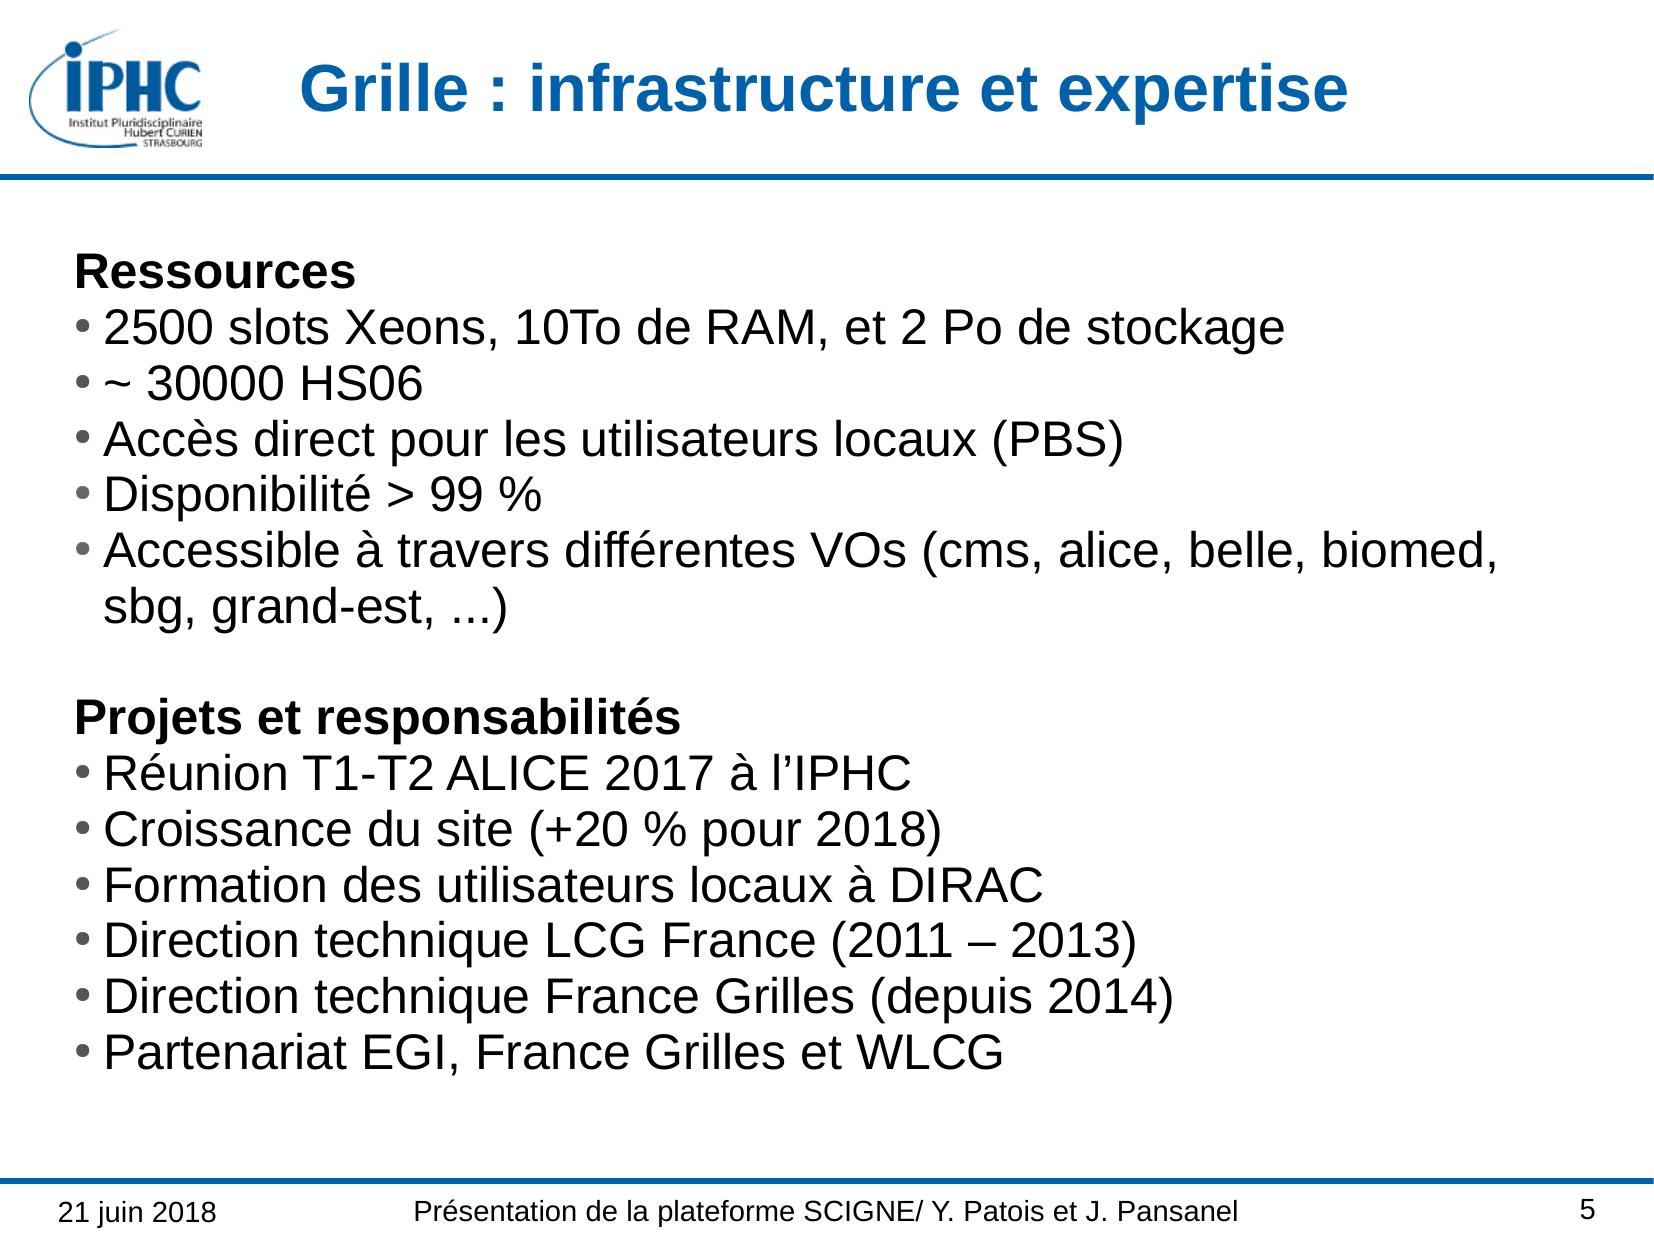

Grille : infrastructure et expertise
Ressources
2500 slots Xeons, 10To de RAM, et 2 Po de stockage
~ 30000 HS06
Accès direct pour les utilisateurs locaux (PBS)
Disponibilité > 99 %
Accessible à travers différentes VOs (cms, alice, belle, biomed, sbg, grand-est, ...)
Projets et responsabilités
Réunion T1-T2 ALICE 2017 à l’IPHC
Croissance du site (+20 % pour 2018)
Formation des utilisateurs locaux à DIRAC
Direction technique LCG France (2011 – 2013)
Direction technique France Grilles (depuis 2014)
Partenariat EGI, France Grilles et WLCG
5
Présentation de la plateforme SCIGNE/ Y. Patois et J. Pansanel
21 juin 2018